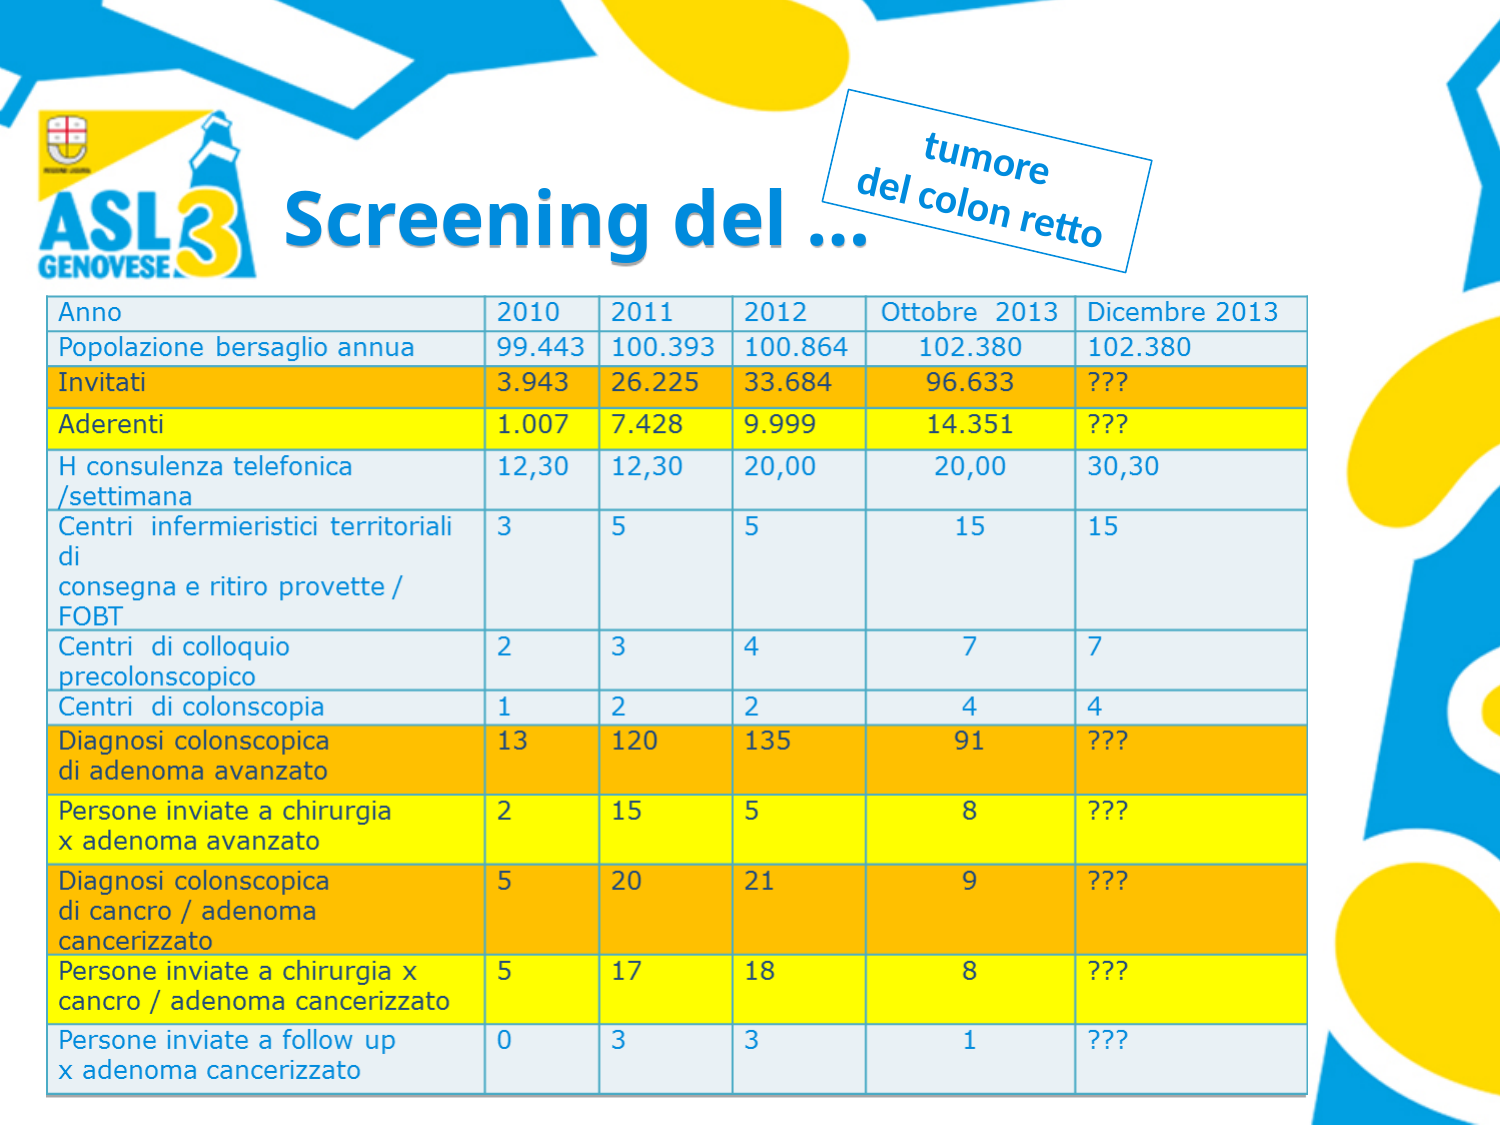

tumore
del colon retto
# Screening del …